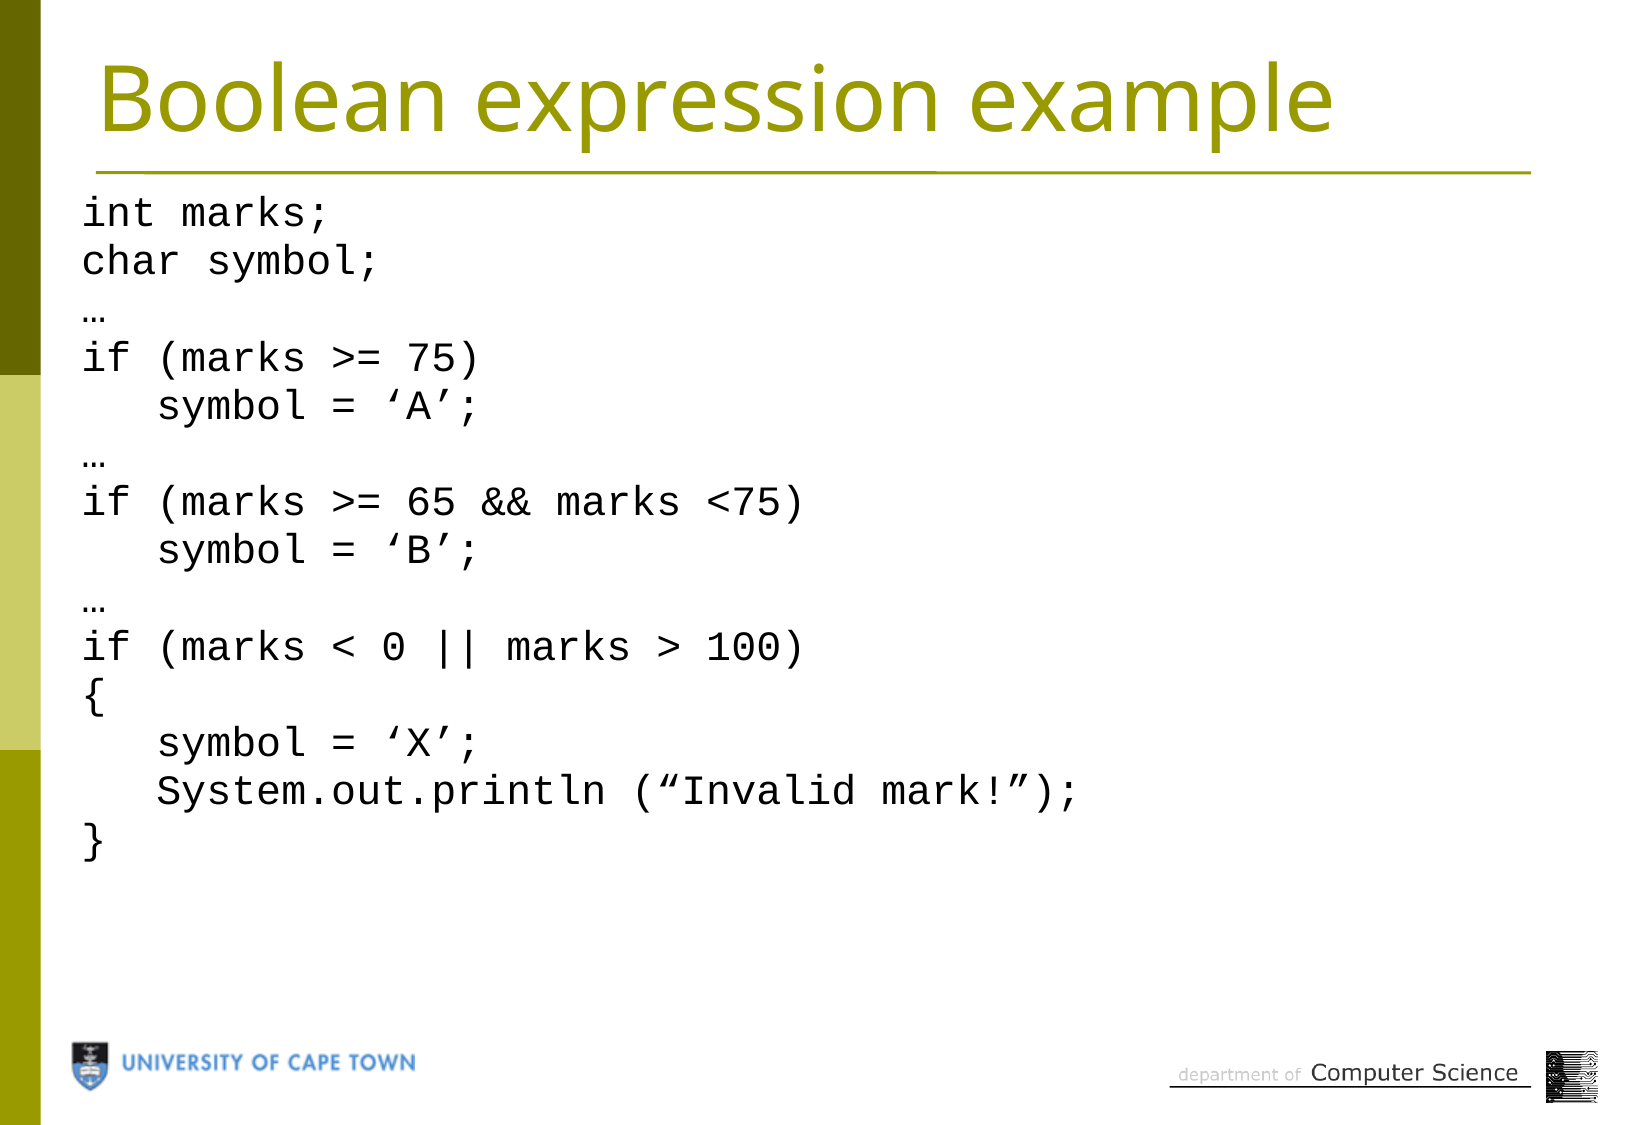

# Boolean expression example
int marks;
char symbol;
…
if (marks >= 75)
 symbol = ‘A’;
…
if (marks >= 65 && marks <75)
 symbol = ‘B’;
…
if (marks < 0 || marks > 100)
{
 symbol = ‘X’;
 System.out.println (“Invalid mark!”);
}